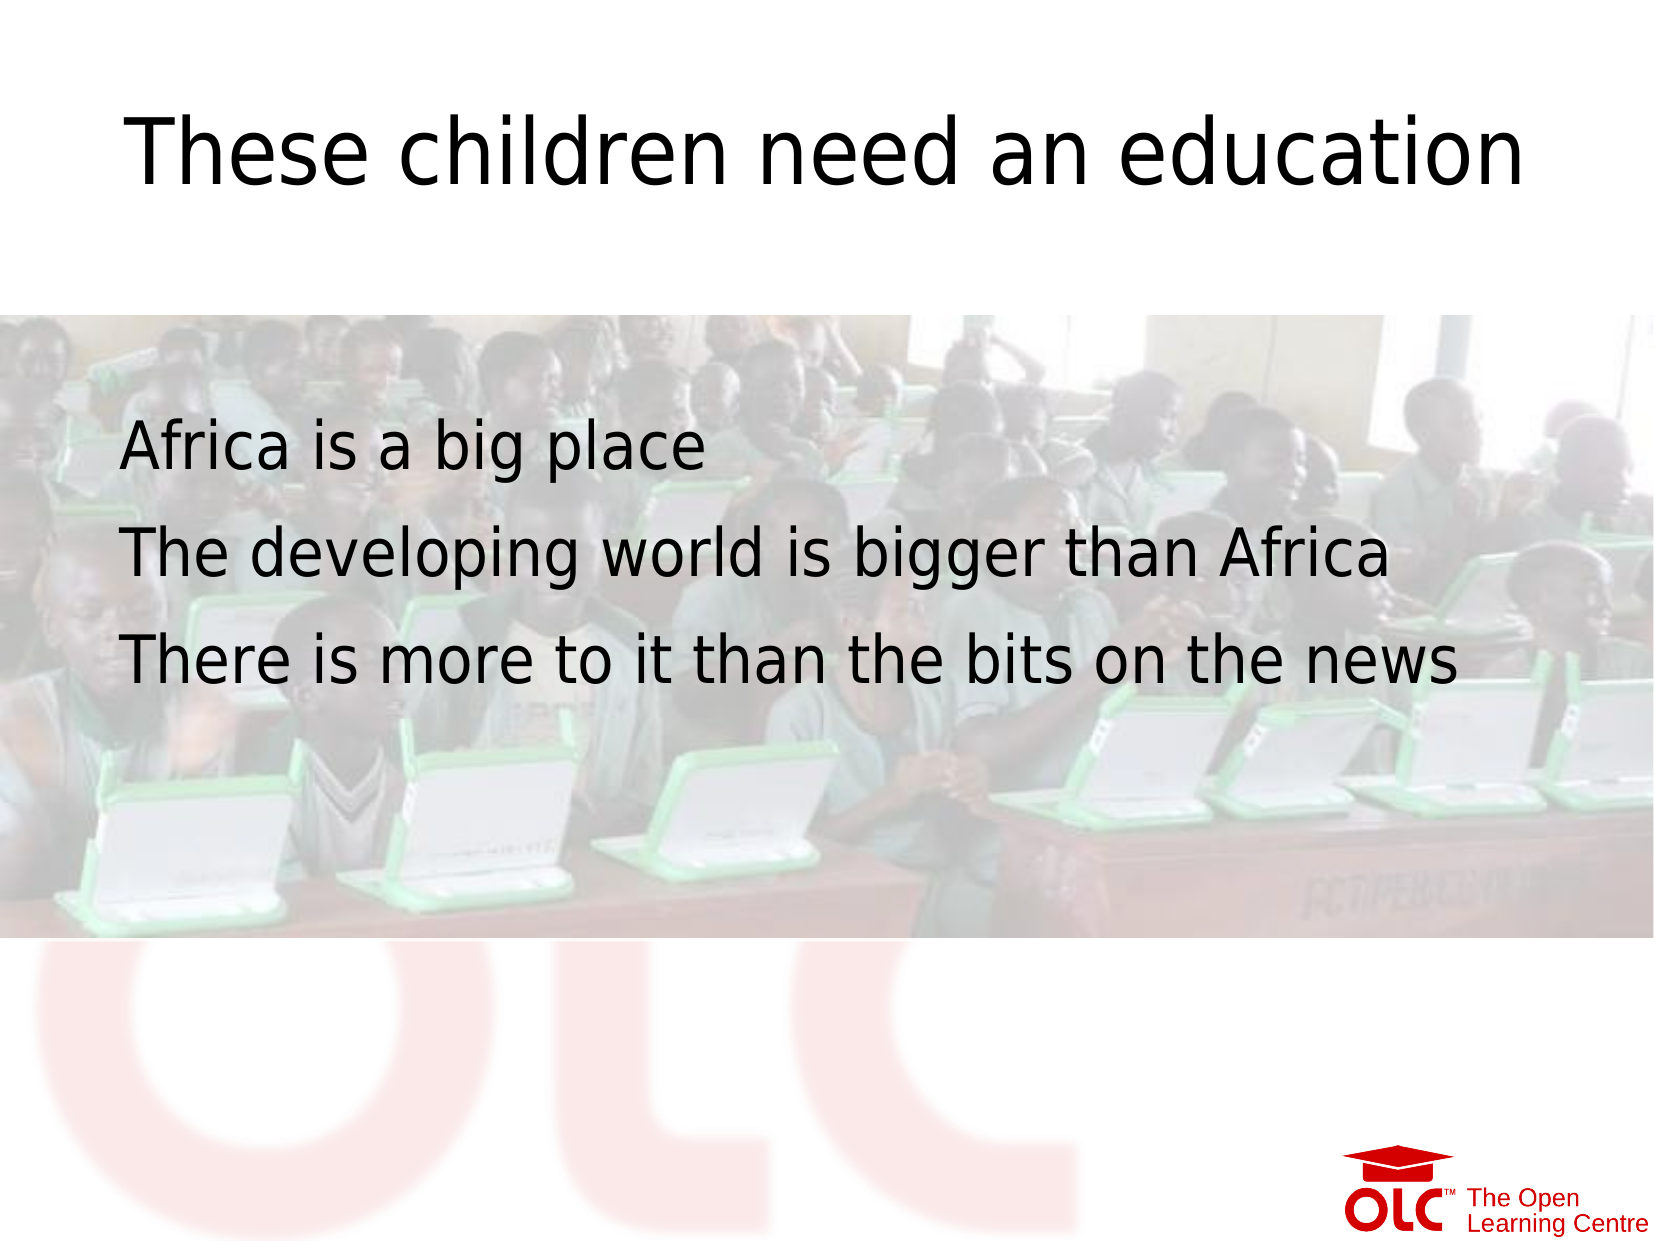

# These children need an education
Africa is a big place
The developing world is bigger than Africa
There is more to it than the bits on the news